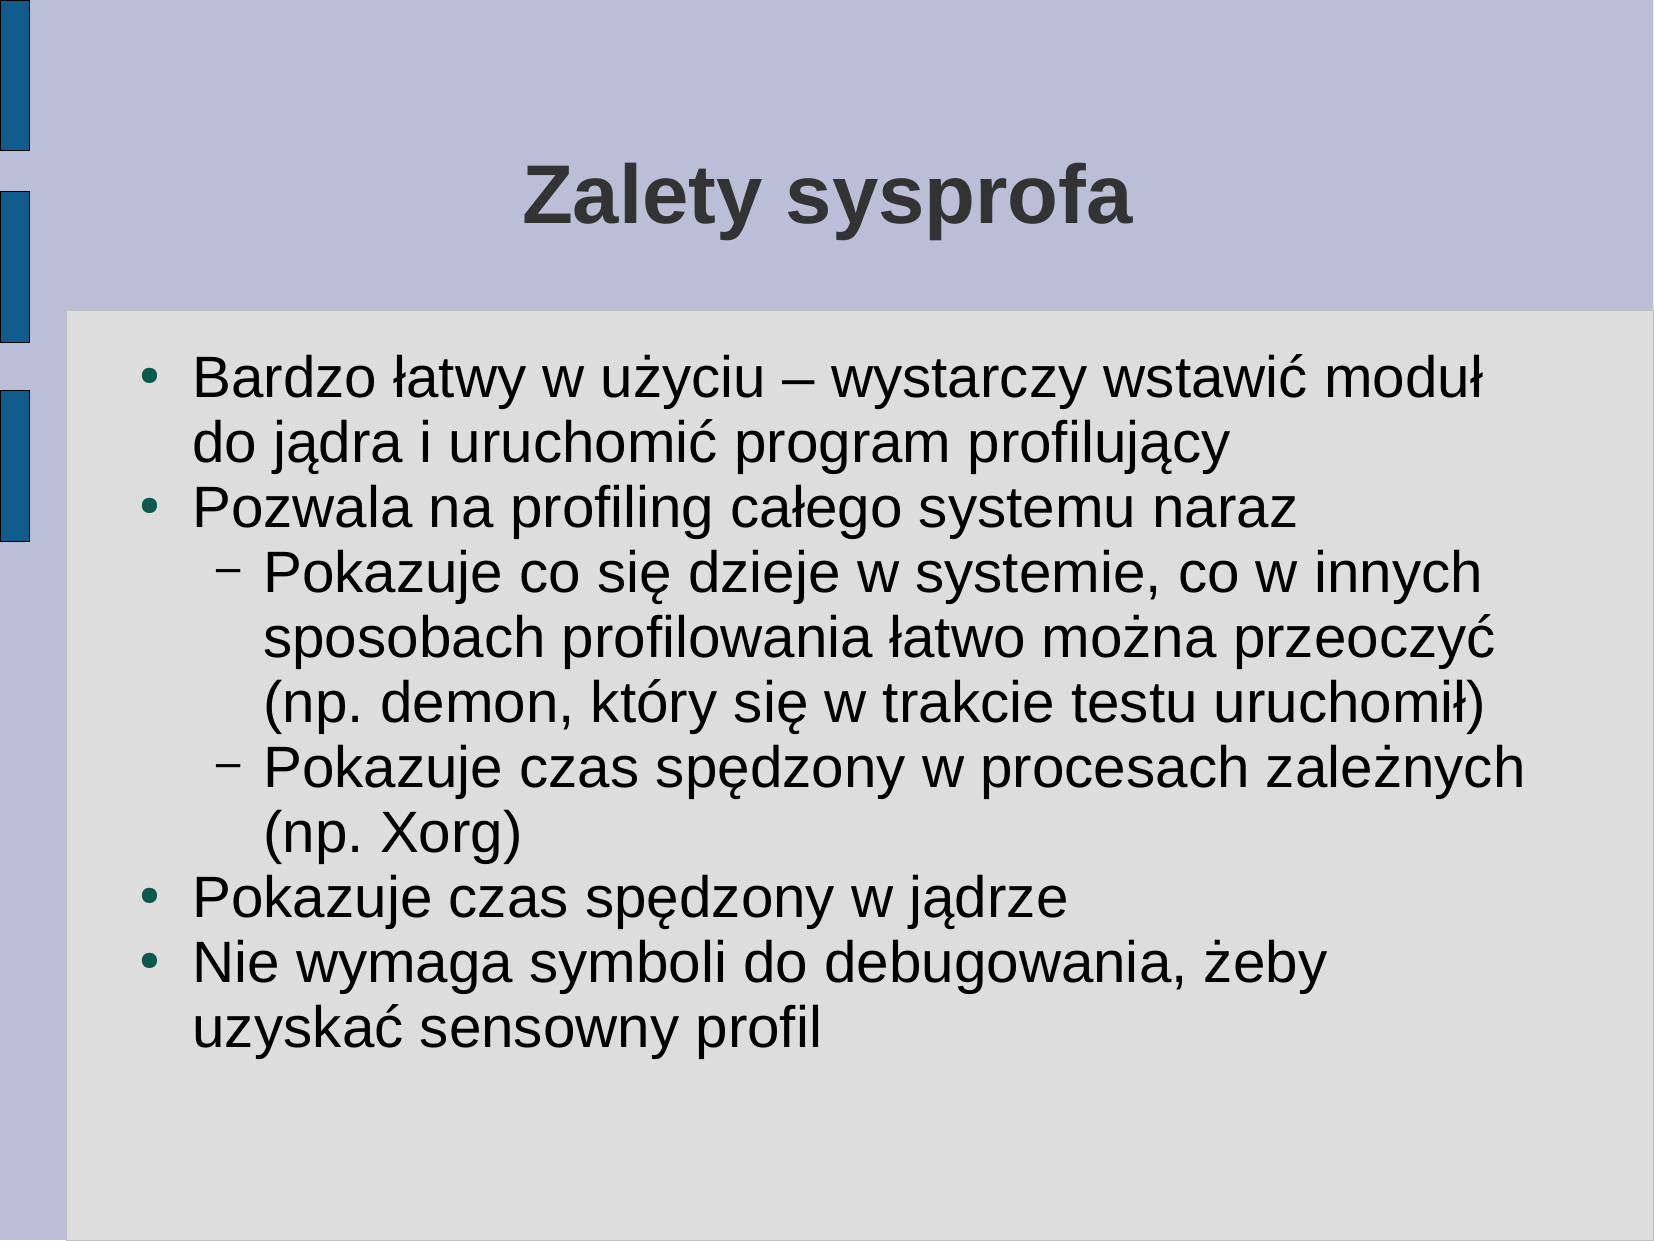

# Zalety sysprofa
Bardzo łatwy w użyciu – wystarczy wstawić moduł do jądra i uruchomić program profilujący
Pozwala na profiling całego systemu naraz
Pokazuje co się dzieje w systemie, co w innych sposobach profilowania łatwo można przeoczyć (np. demon, który się w trakcie testu uruchomił)
Pokazuje czas spędzony w procesach zależnych (np. Xorg)
Pokazuje czas spędzony w jądrze
Nie wymaga symboli do debugowania, żeby uzyskać sensowny profil